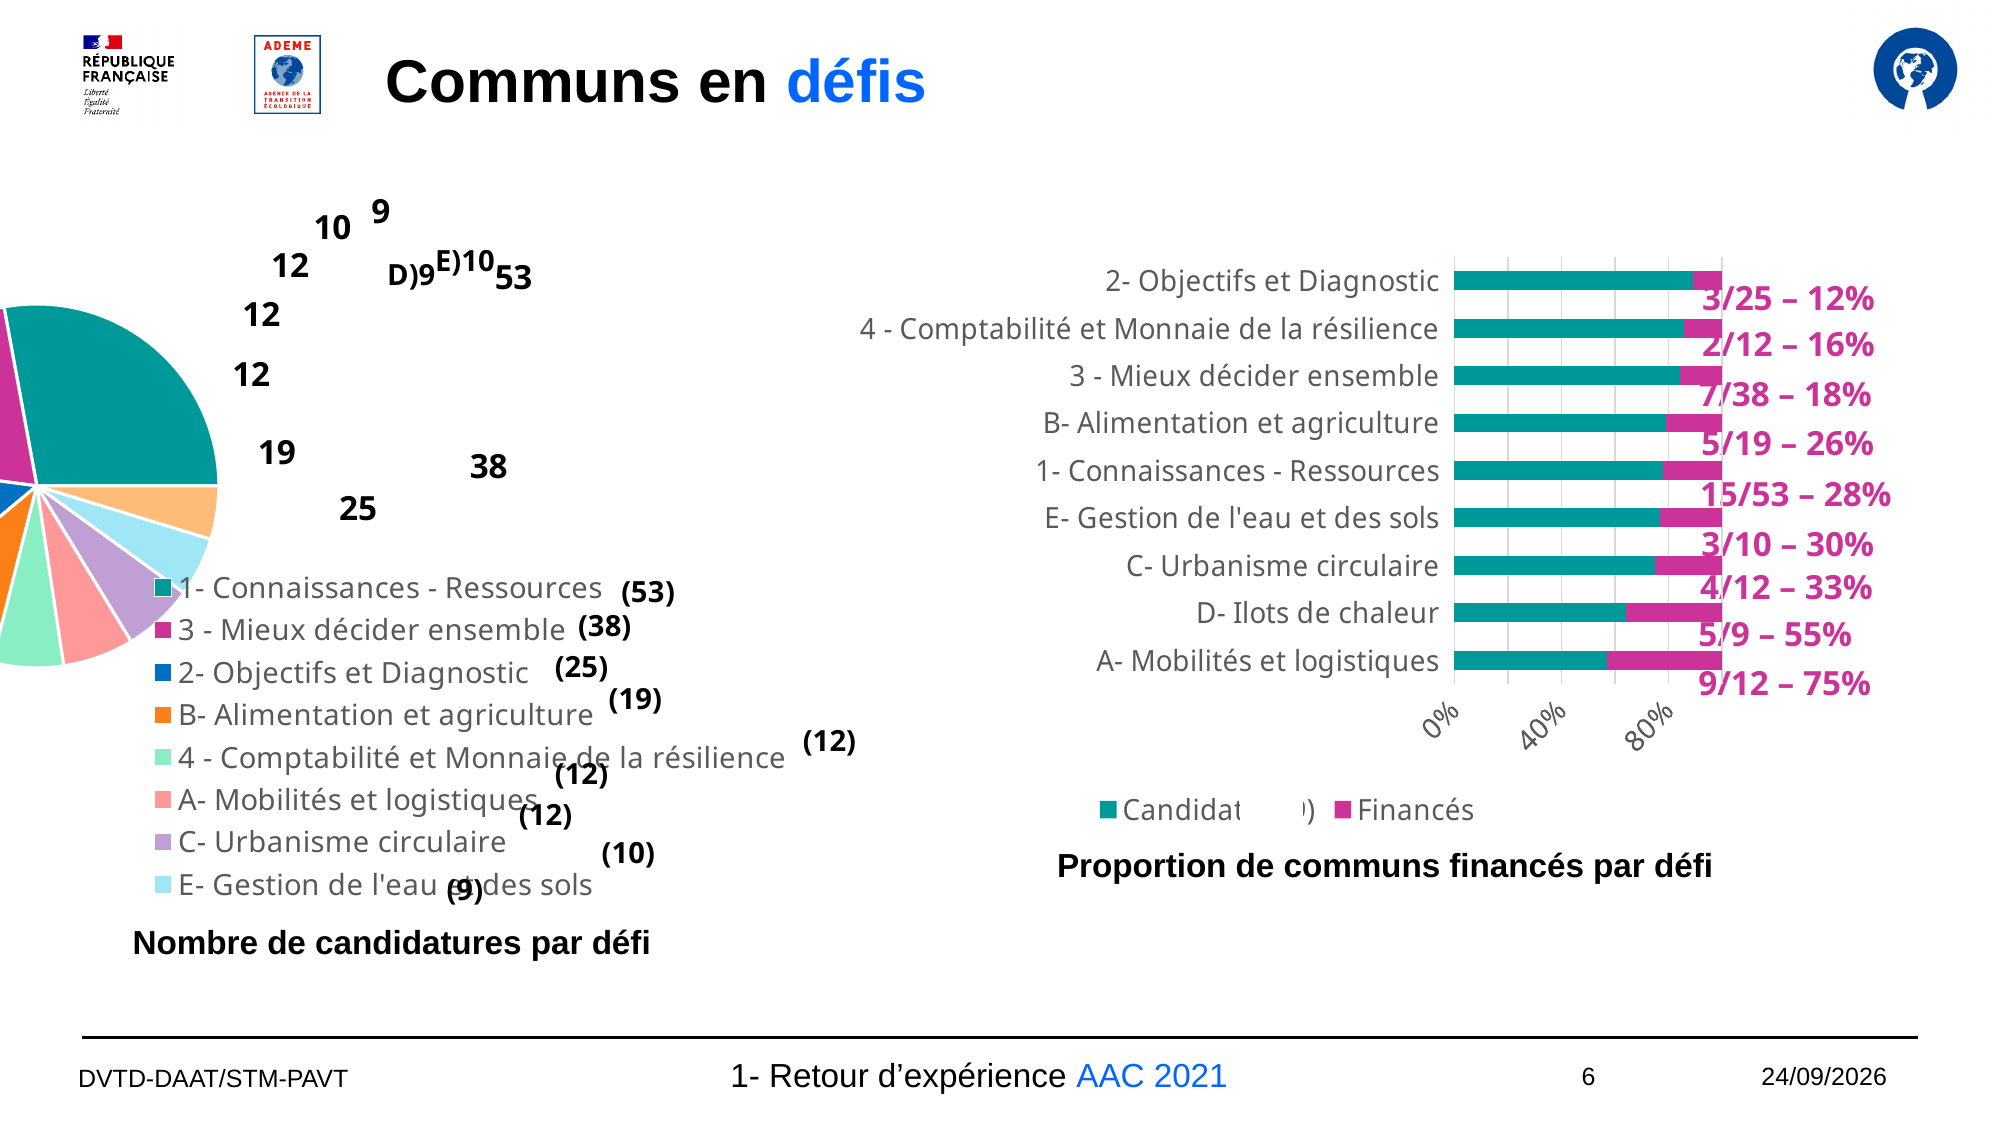

2
### Chart
| Category | Candidats | Sélectionnés (22) |
|---|---|---|
| 1- Connaissances - Ressources | 53.0 | 15.0 |
| 3 - Mieux décider ensemble | 38.0 | 7.0 |
| 2- Objectifs et Diagnostic | 25.0 | 3.0 |
| B- Alimentation et agriculture | 19.0 | 5.0 |
| 4 - Comptabilité et Monnaie de la résilience | 12.0 | 2.0 |
| A- Mobilités et logistiques | 12.0 | 9.0 |
| C- Urbanisme circulaire | 12.0 | 4.0 |
| E- Gestion de l'eau et des sols | 10.0 | 3.0 |
| D- Ilots de chaleur | 9.0 | 5.0 |# Communs en défis
9
10
4
4
4
E)10
12
5
### Chart
| Category | Candidats (79) | Financés (22) |
|---|---|---|
| A- Mobilités et logistiques | 12.0 | 9.0 |
| D- Ilots de chaleur | 9.0 | 5.0 |
| C- Urbanisme circulaire | 12.0 | 4.0 |
| E- Gestion de l'eau et des sols | 10.0 | 3.0 |
| 1- Connaissances - Ressources | 53.0 | 15.0 |
| B- Alimentation et agriculture | 19.0 | 5.0 |
| 3 - Mieux décider ensemble | 38.0 | 7.0 |
| 4 - Comptabilité et Monnaie de la résilience | 12.0 | 2.0 |
| 2- Objectifs et Diagnostic | 25.0 | 3.0 |D)9
3/25 – 12%
12
2/12 – 16%
13
12
7/38 – 18%
5/19 – 26%
19
38
15/53 – 28%
25
3/10 – 30%
4/12 – 33%
(38)
5/9 – 55%
(25)
9/12 – 75%
(19)
(12)
(12)
(12)
(10)
Proportion de communs financés par défi
(9)
Nombre de candidatures par défi
1- Retour d’expérience AAC 2021
DVTD-DAAT/STM-PAVT